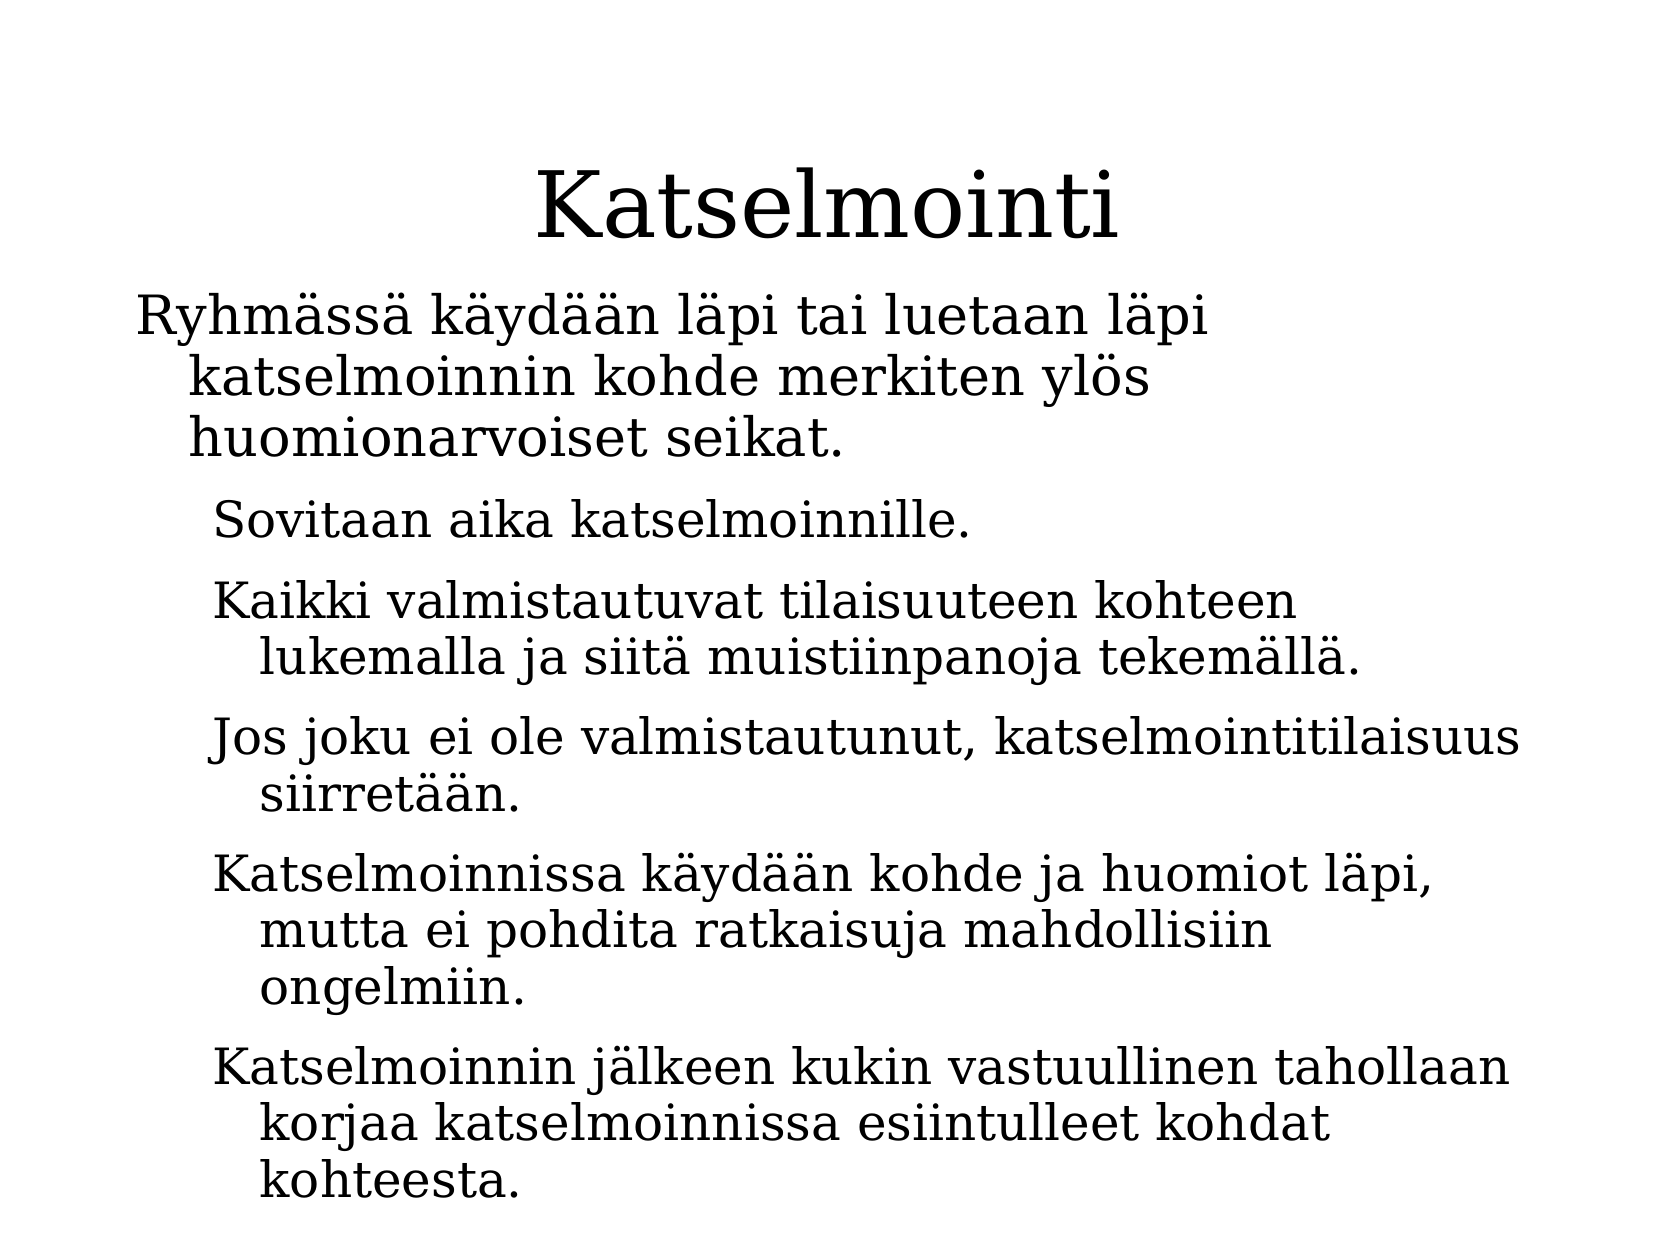

# Katselmointi
Ryhmässä käydään läpi tai luetaan läpi katselmoinnin kohde merkiten ylös huomionarvoiset seikat.
Sovitaan aika katselmoinnille.
Kaikki valmistautuvat tilaisuuteen kohteen lukemalla ja siitä muistiinpanoja tekemällä.
Jos joku ei ole valmistautunut, katselmointitilaisuus siirretään.
Katselmoinnissa käydään kohde ja huomiot läpi, mutta ei pohdita ratkaisuja mahdollisiin ongelmiin.
Katselmoinnin jälkeen kukin vastuullinen tahollaan korjaa katselmoinnissa esiintulleet kohdat kohteesta.